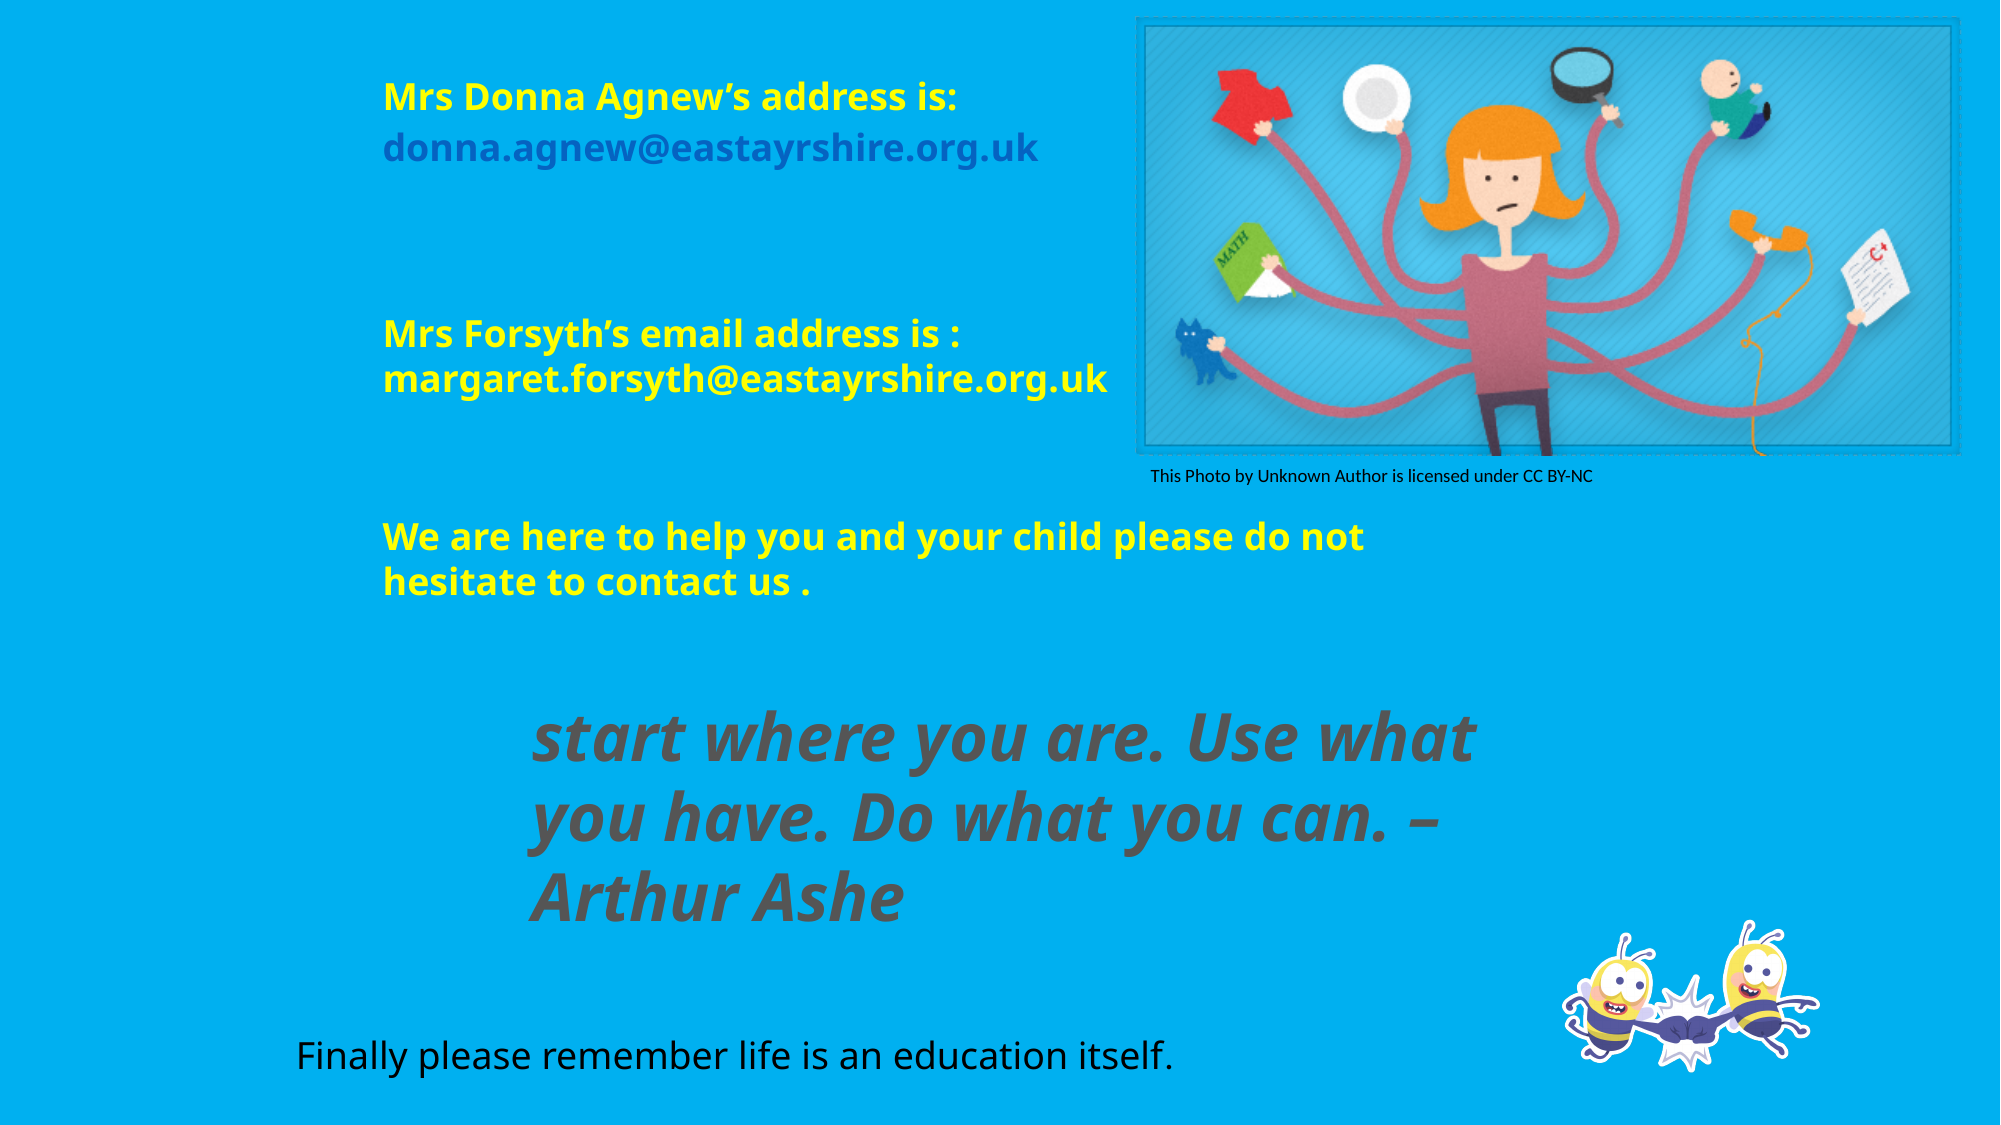

Mrs Donna Agnew’s address is:
donna.agnew@eastayrshire.org.uk
Mrs Forsyth’s email address is :
margaret.forsyth@eastayrshire.org.uk
We are here to help you and your child please do not hesitate to contact us .
This Photo by Unknown Author is licensed under CC BY-NC
start where you are. Use what you have. Do what you can. – Arthur Ashe
Finally please remember life is an education itself.